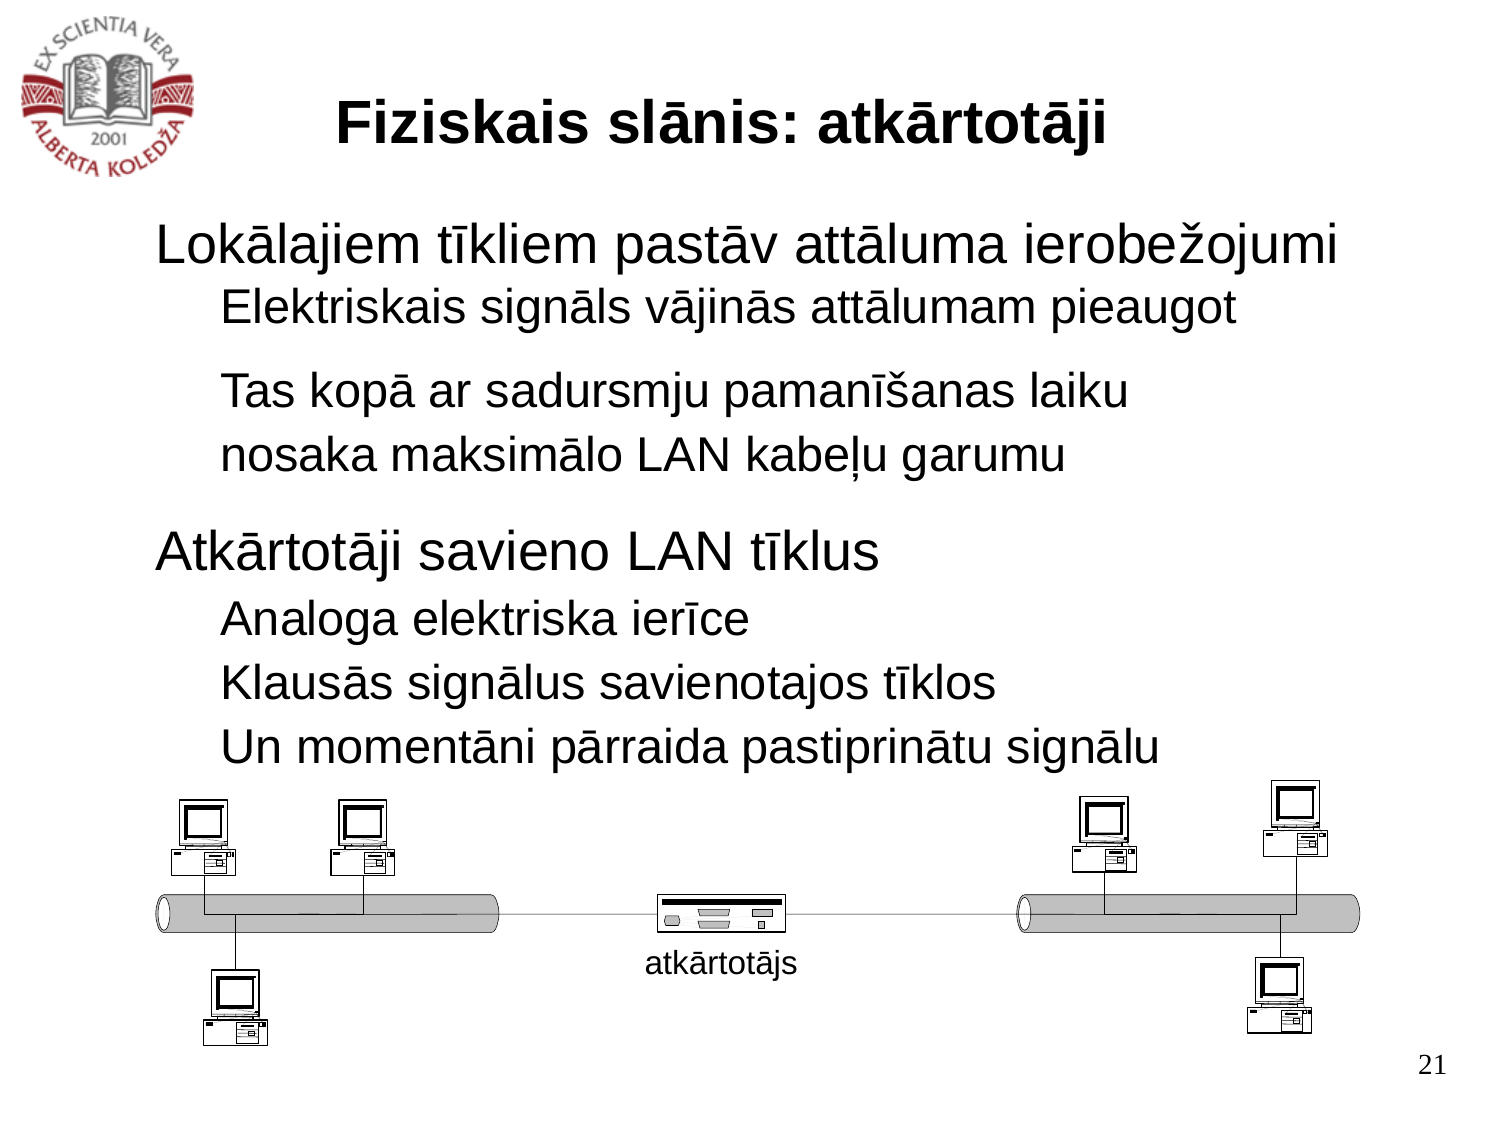

# Fiziskais slānis: atkārtotāji
Lokālajiem tīkliem pastāv attāluma ierobežojumi
Elektriskais signāls vājinās attālumam pieaugot
Tas kopā ar sadursmju pamanīšanas laiku
nosaka maksimālo LAN kabeļu garumu
Atkārtotāji savieno LAN tīklus
Analoga elektriska ierīce
Klausās signālus savienotajos tīklos
Un momentāni pārraida pastiprinātu signālu
atkārtotājs
20